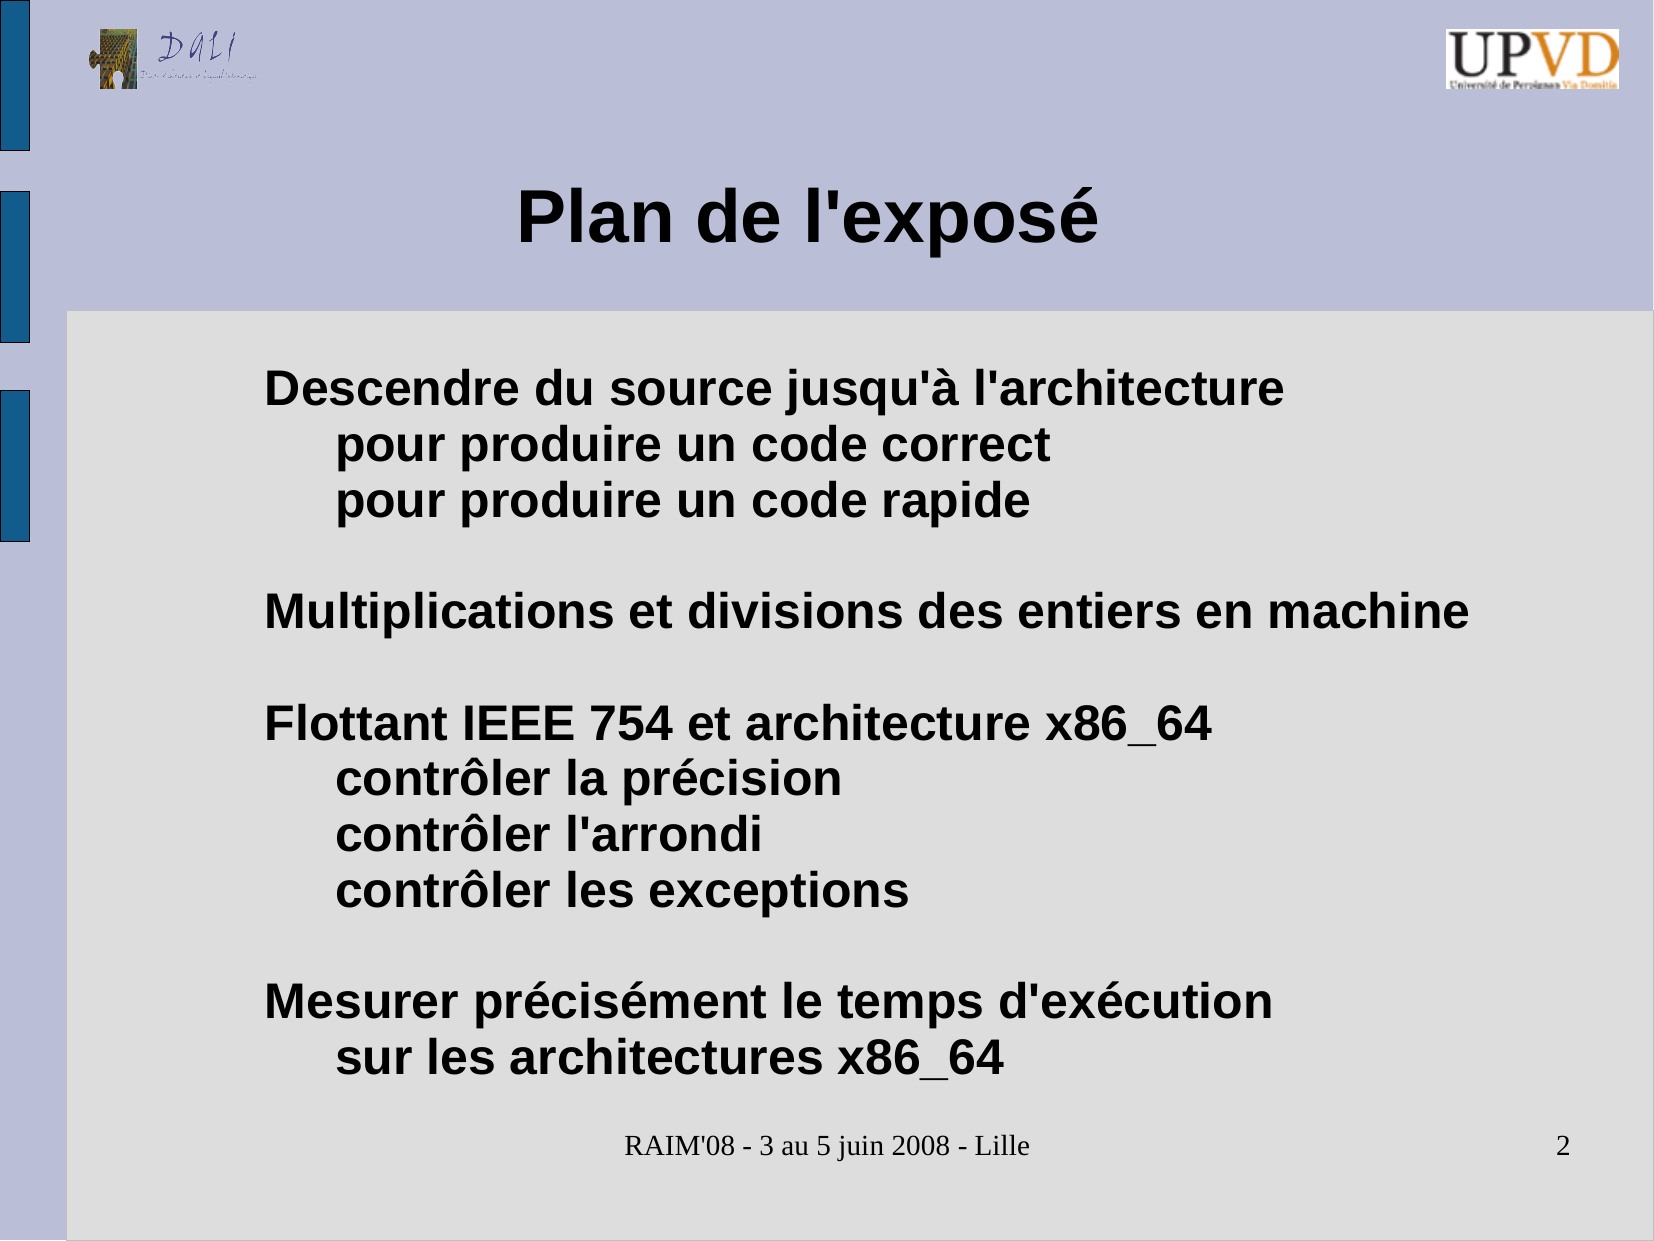

Plan de l'exposé
 Descendre du source jusqu'à l'architecture
 pour produire un code correct
 pour produire un code rapide
 Multiplications et divisions des entiers en machine
 Flottant IEEE 754 et architecture x86_64
 contrôler la précision
 contrôler l'arrondi
 contrôler les exceptions
 Mesurer précisément le temps d'exécution
 sur les architectures x86_64
RAIM'08 - 3 au 5 juin 2008 - Lille
2